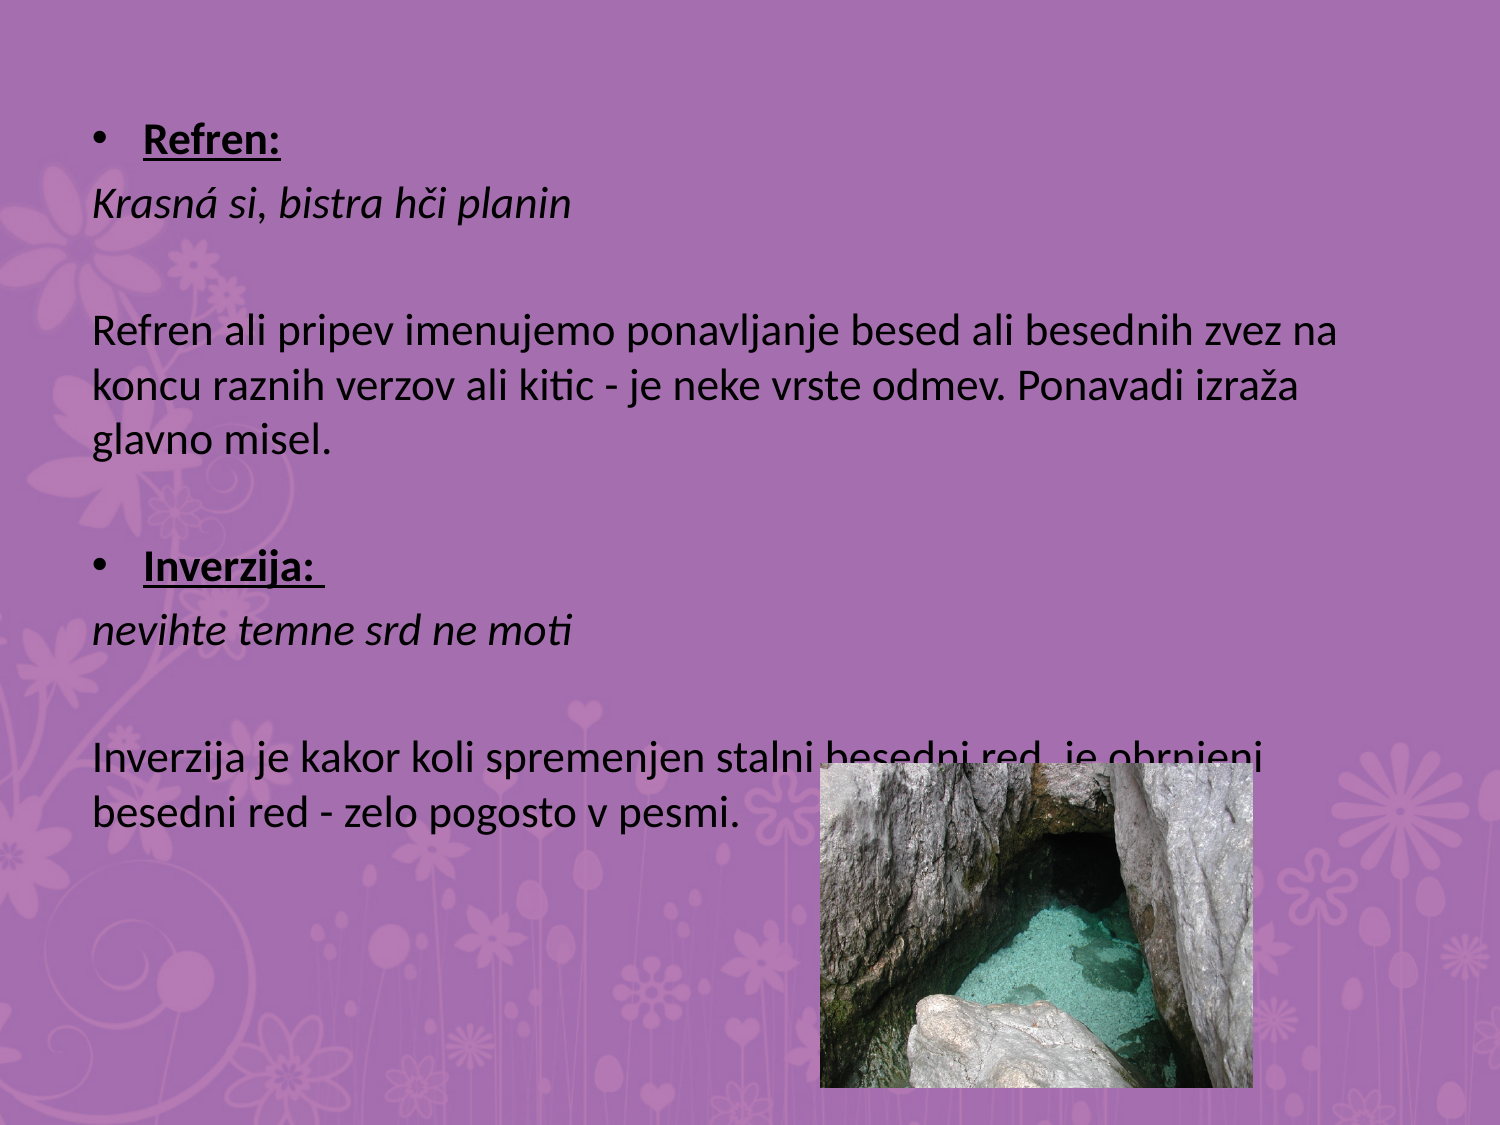

# Refren:
Krasná si, bistra hči planin
Refren ali pripev imenujemo ponavljanje besed ali besednih zvez na koncu raznih verzov ali kitic - je neke vrste odmev. Ponavadi izraža glavno misel.
Inverzija:
nevihte temne srd ne moti
Inverzija je kakor koli spremenjen stalni besedni red, je obrnjeni besedni red - zelo pogosto v pesmi.